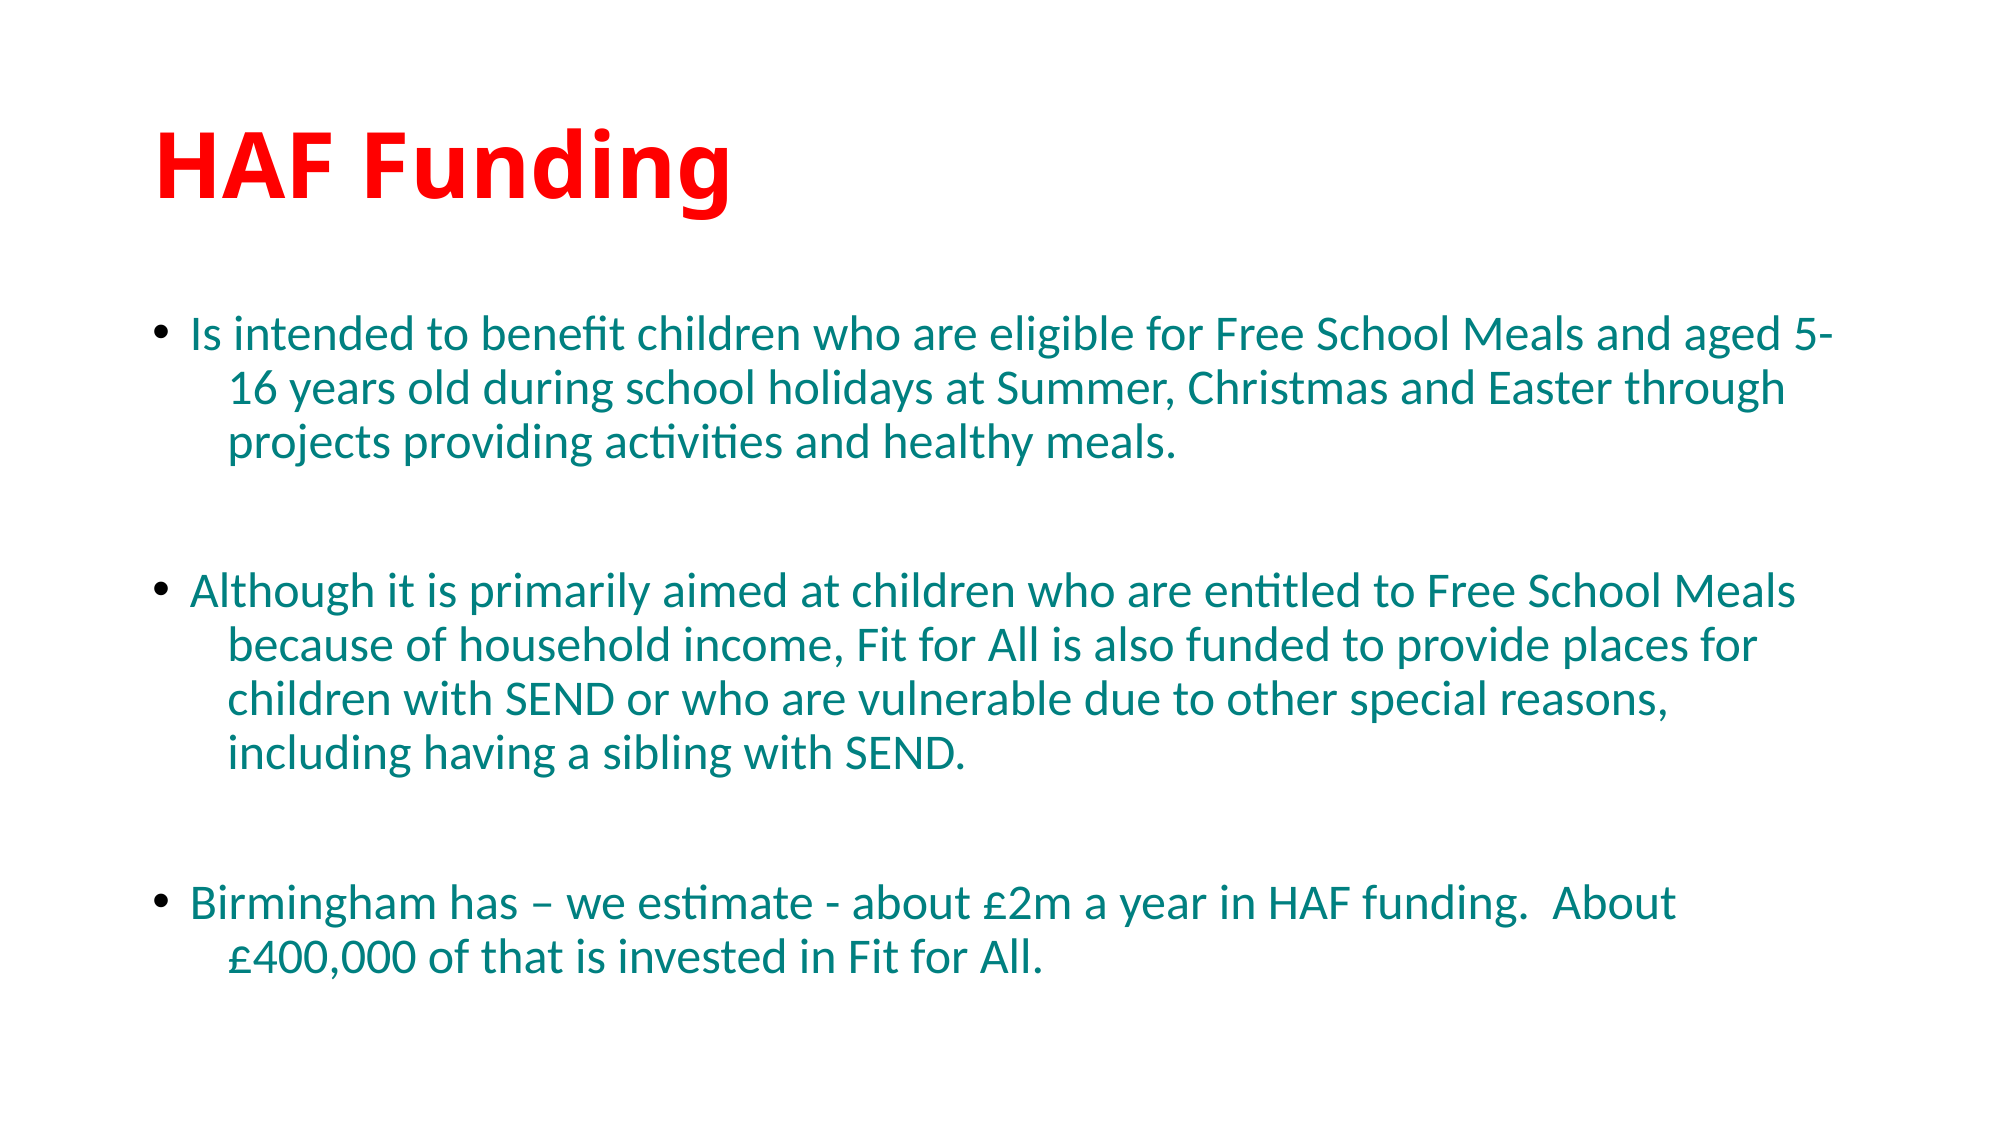

# HAF Funding
Is intended to benefit children who are eligible for Free School Meals and aged 5-16 years old during school holidays at Summer, Christmas and Easter through projects providing activities and healthy meals.
Although it is primarily aimed at children who are entitled to Free School Meals because of household income, Fit for All is also funded to provide places for children with SEND or who are vulnerable due to other special reasons, including having a sibling with SEND.
Birmingham has – we estimate - about £2m a year in HAF funding. About £400,000 of that is invested in Fit for All.